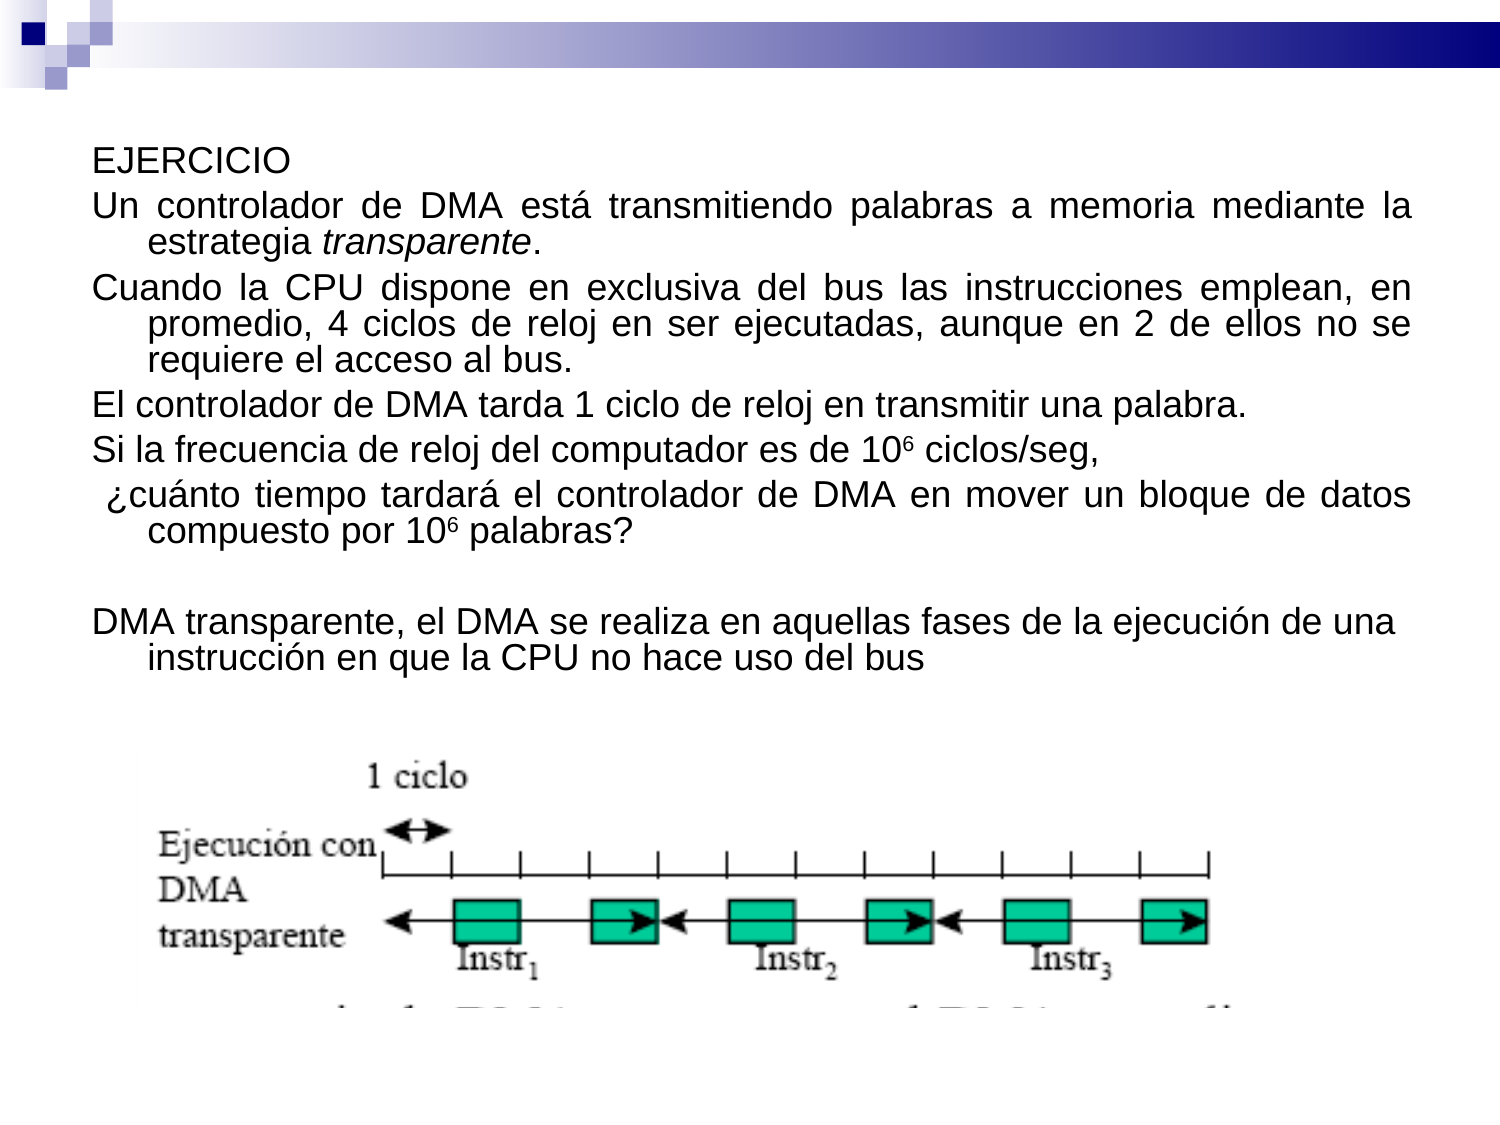

# EJERCICIO
Un controlador de DMA está transmitiendo palabras a memoria mediante la estrategia transparente.
Cuando la CPU dispone en exclusiva del bus las instrucciones emplean, en promedio, 4 ciclos de reloj en ser ejecutadas, aunque en 2 de ellos no se requiere el acceso al bus.
El controlador de DMA tarda 1 ciclo de reloj en transmitir una palabra.
Si la frecuencia de reloj del computador es de 106 ciclos/seg,
 ¿cuánto tiempo tardará el controlador de DMA en mover un bloque de datos compuesto por 106 palabras?
DMA transparente, el DMA se realiza en aquellas fases de la ejecución de una instrucción en que la CPU no hace uso del bus